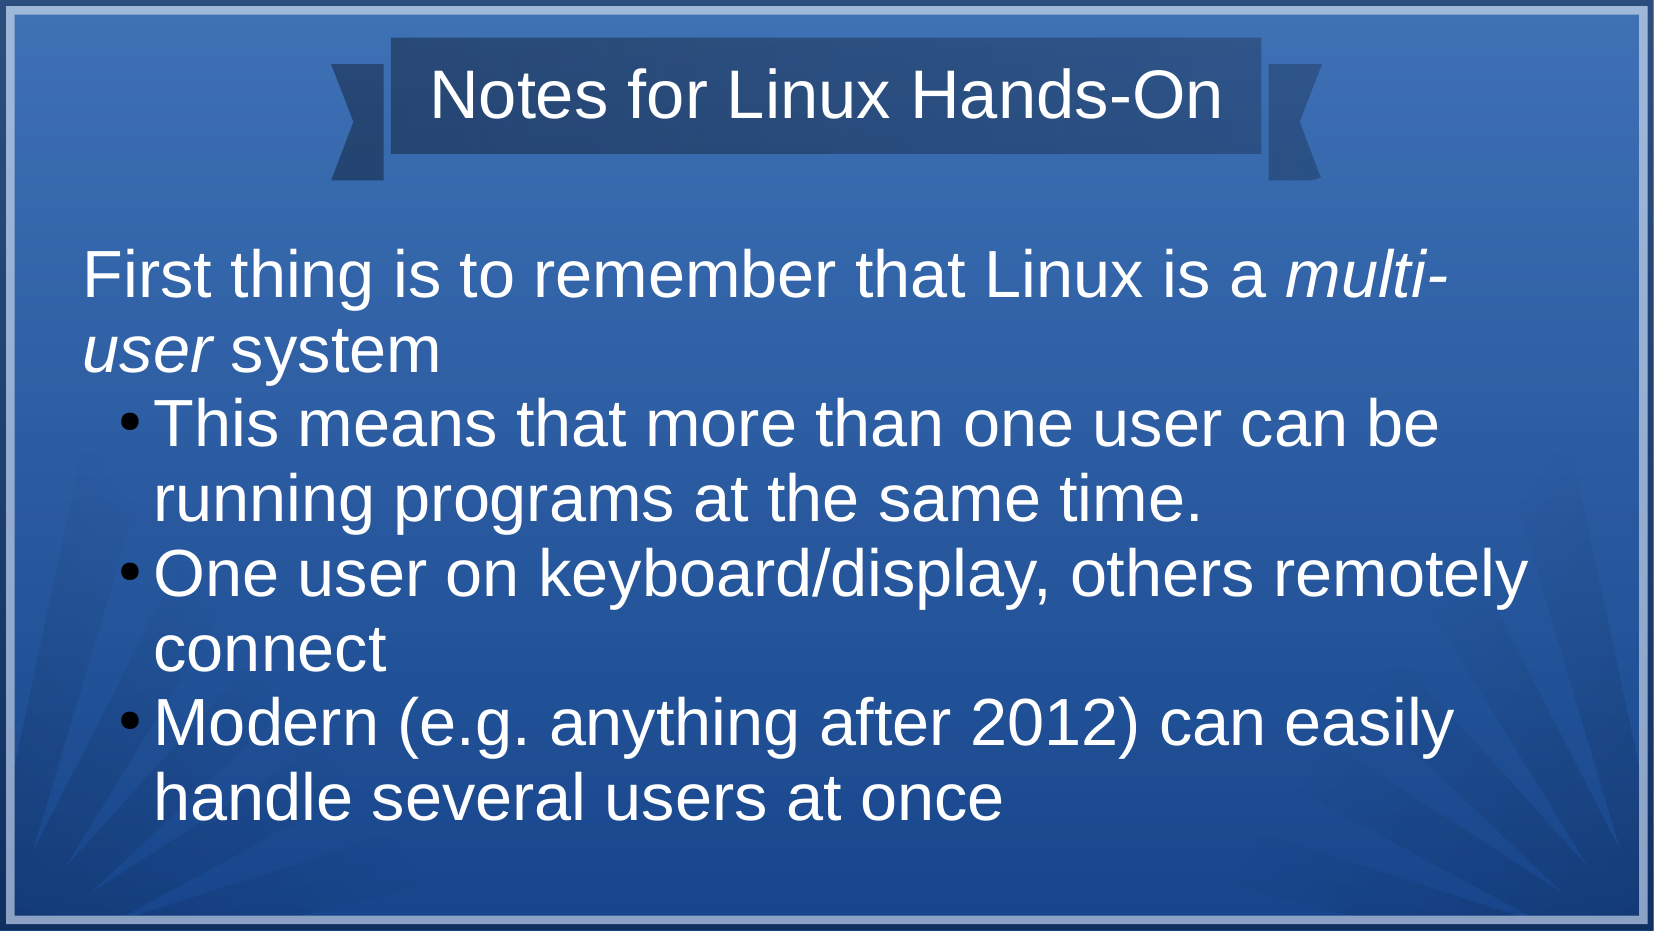

# Notes for Linux Hands-On
First thing is to remember that Linux is a multi-user system
This means that more than one user can be running programs at the same time.
One user on keyboard/display, others remotely connect
Modern (e.g. anything after 2012) can easily handle several users at once